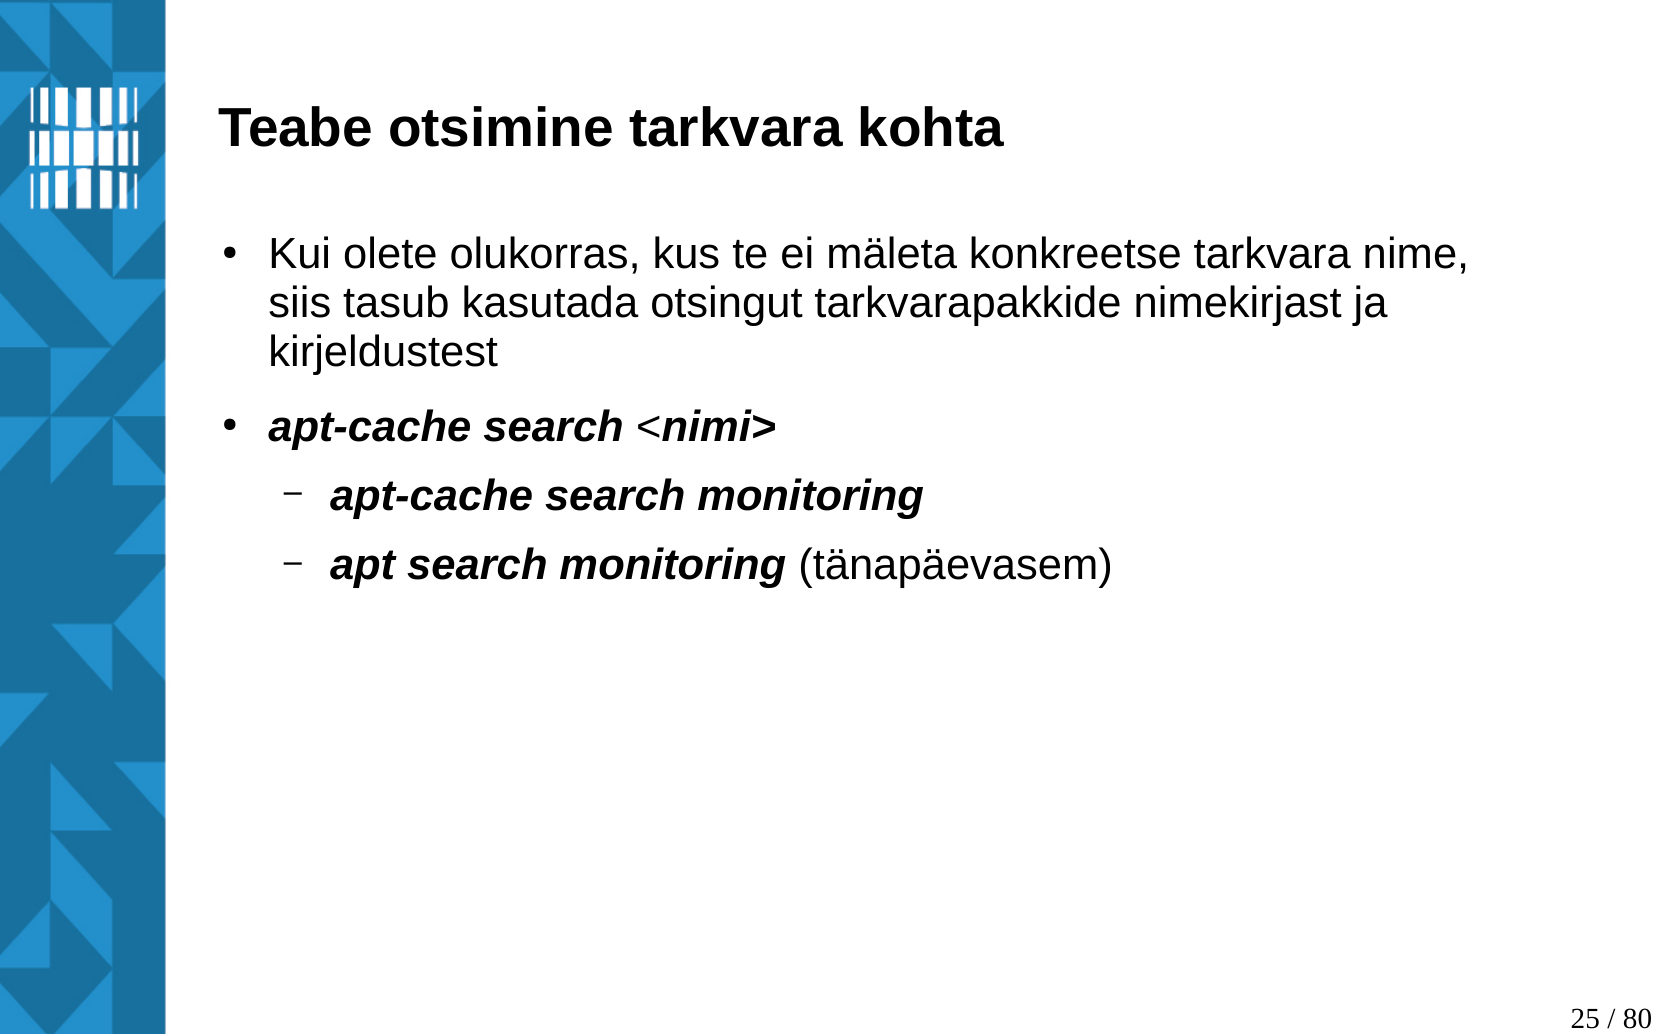

# Teabe otsimine tarkvara kohta
Kui olete olukorras, kus te ei mäleta konkreetse tarkvara nime, siis tasub kasutada otsingut tarkvarapakkide nimekirjast ja kirjeldustest
apt-cache search <nimi>
apt-cache search monitoring
apt search monitoring (tänapäevasem)
25